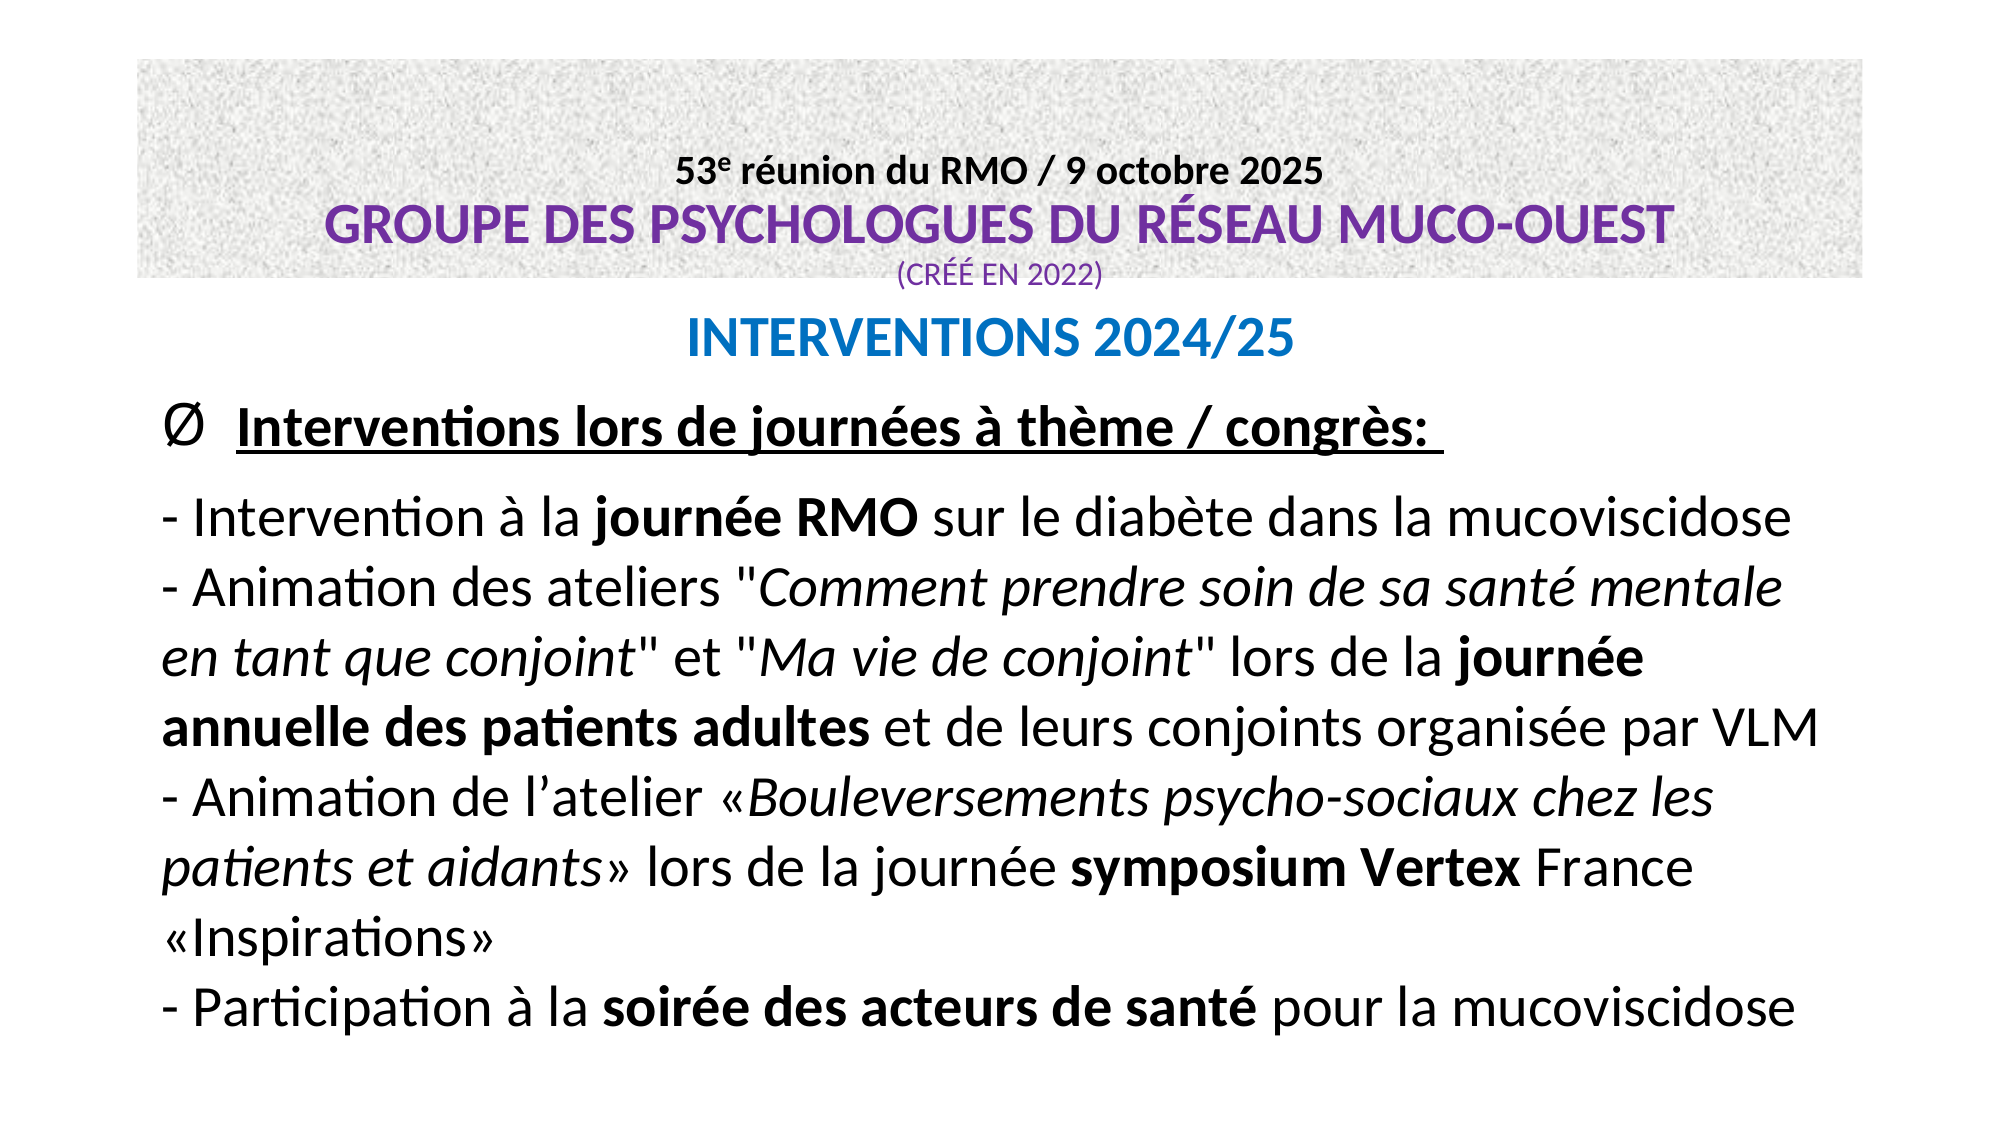

# 53e réunion du RMO / 9 octobre 2025 Groupe des psychologues du Réseau Muco-Ouest (créé en 2022)
Interventions 2024/25
Interventions lors de journées à thème / congrès:
- Intervention à la journée RMO sur le diabète dans la mucoviscidose
- Animation des ateliers "Comment prendre soin de sa santé mentale en tant que conjoint" et "Ma vie de conjoint" lors de la journée annuelle des patients adultes et de leurs conjoints organisée par VLM
- Animation de l’atelier «Bouleversements psycho-sociaux chez les patients et aidants» lors de la journée symposium Vertex France «Inspirations»
- Participation à la soirée des acteurs de santé pour la mucoviscidose